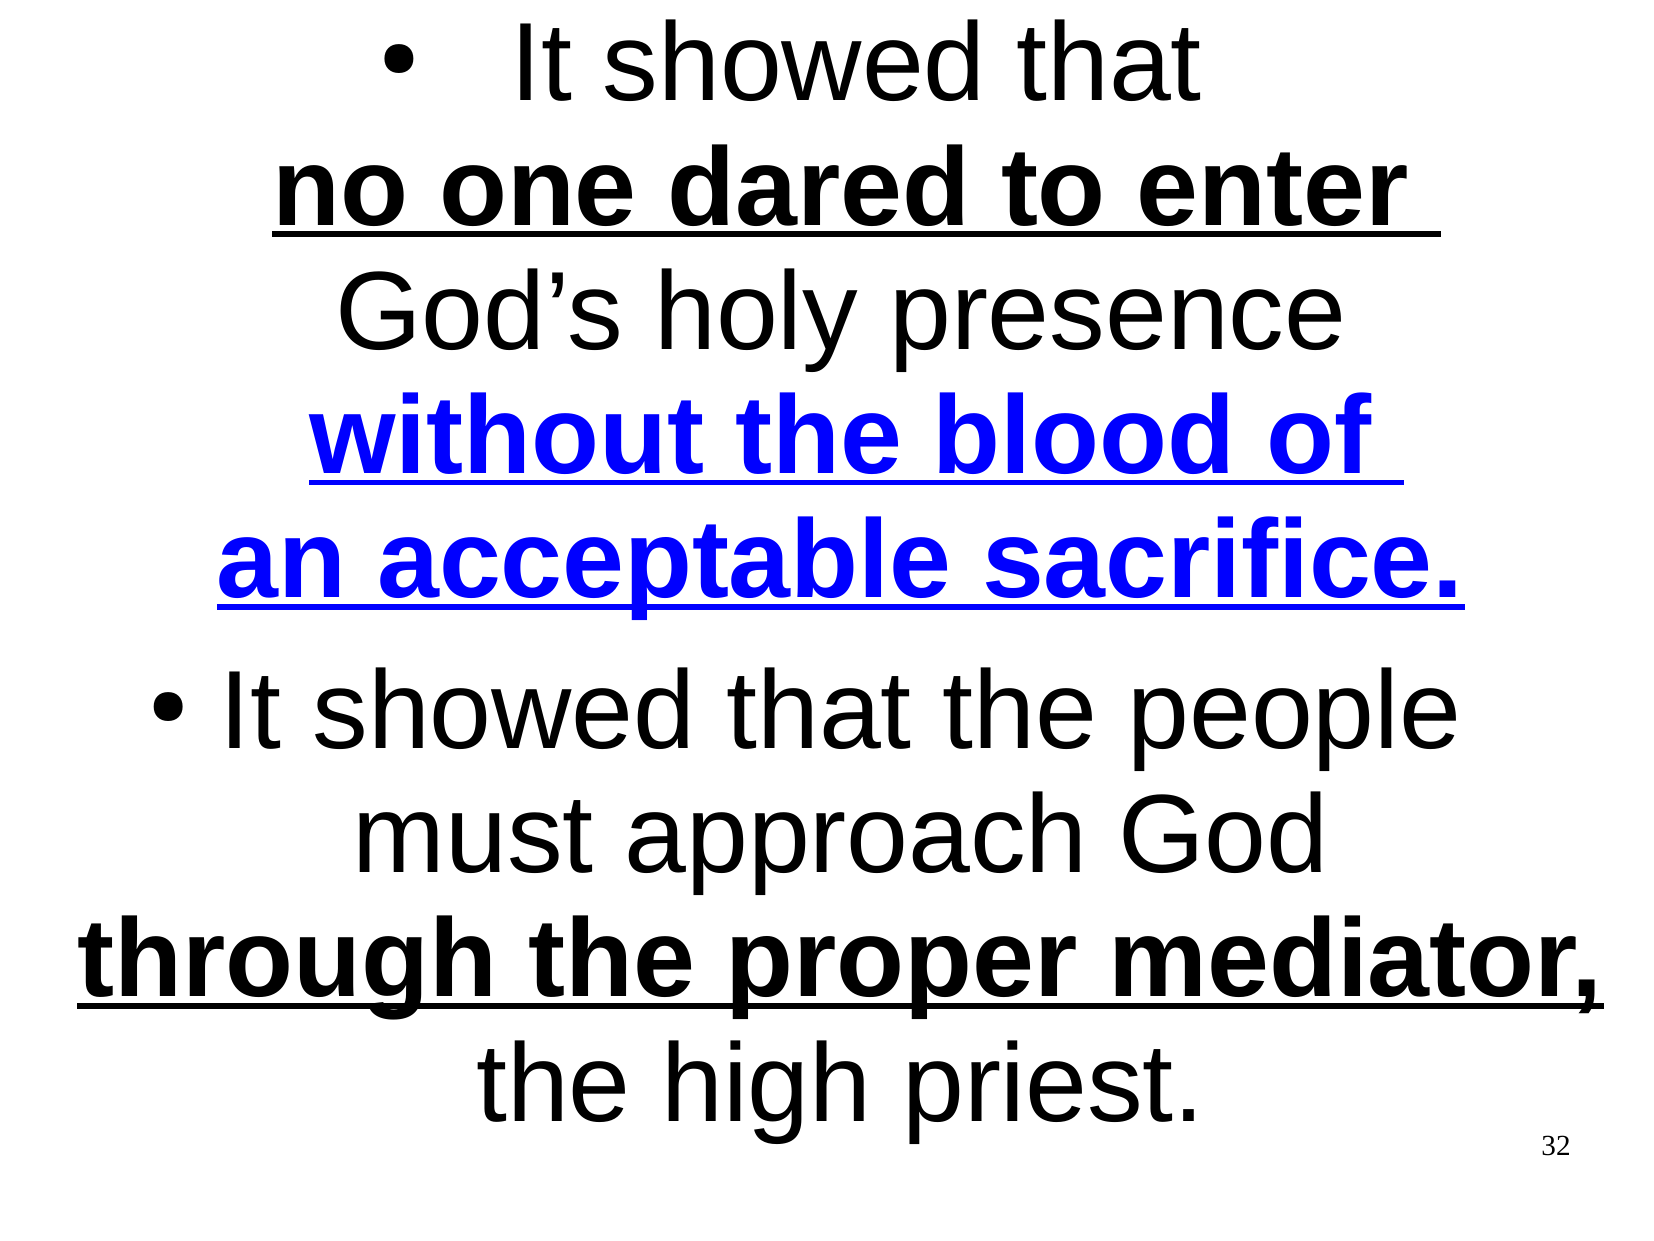

# It showed that no one dared to enter God’s holy presence without the blood of an acceptable sacrifice.
It showed that the people
must approach God
through the proper mediator,
the high priest.
32